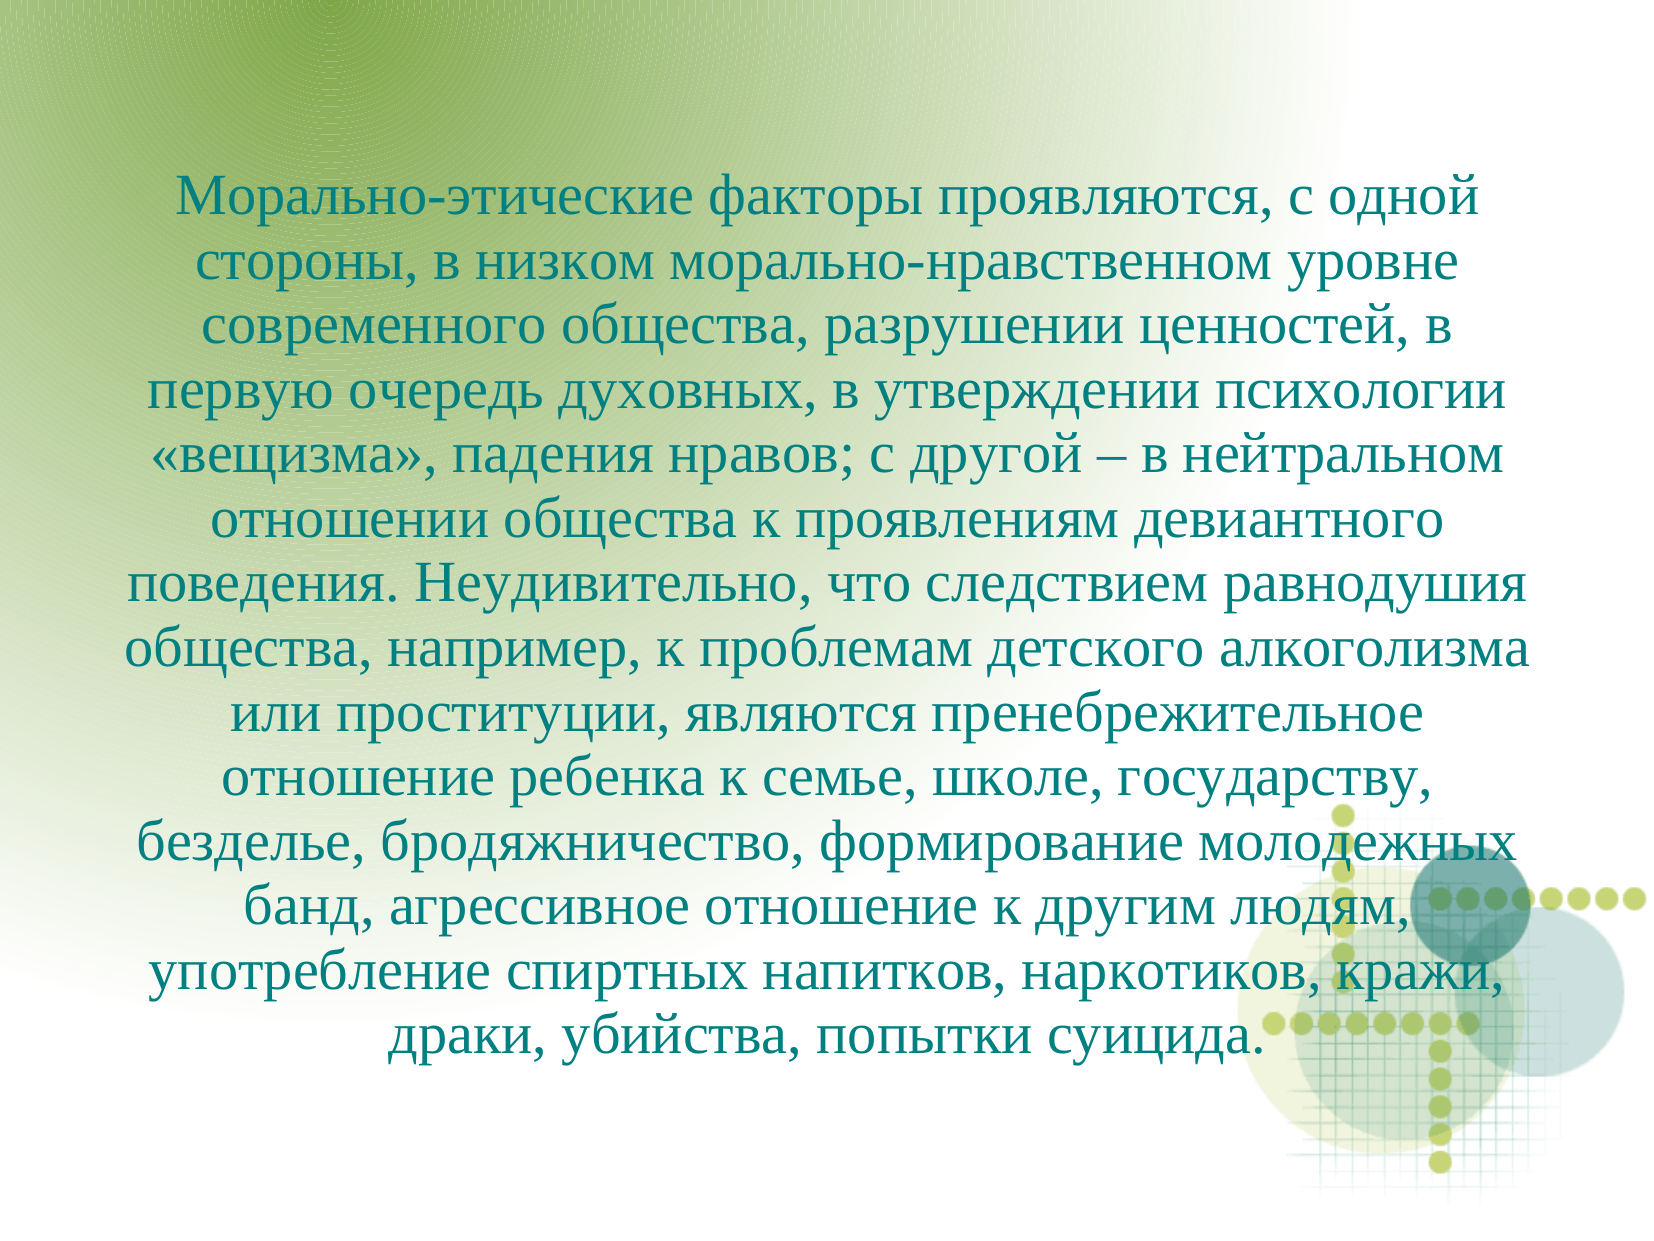

# Морально-этические факторы проявляются, с одной стороны, в низком морально-нравственном уровне современного общества, разрушении ценностей, в первую очередь духовных, в утверждении психологии «вещизма», падения нравов; с другой – в нейтральном отношении общества к проявлениям девиантного поведения. Неудивительно, что следствием равнодушия общества, например, к проблемам детского алкоголизма или проституции, являются пренебрежительное отношение ребенка к семье, школе, государству, безделье, бродяжничество, формирование молодежных банд, агрессивное отношение к другим людям, употребление спиртных напитков, наркотиков, кражи, драки, убийства, попытки суицида.